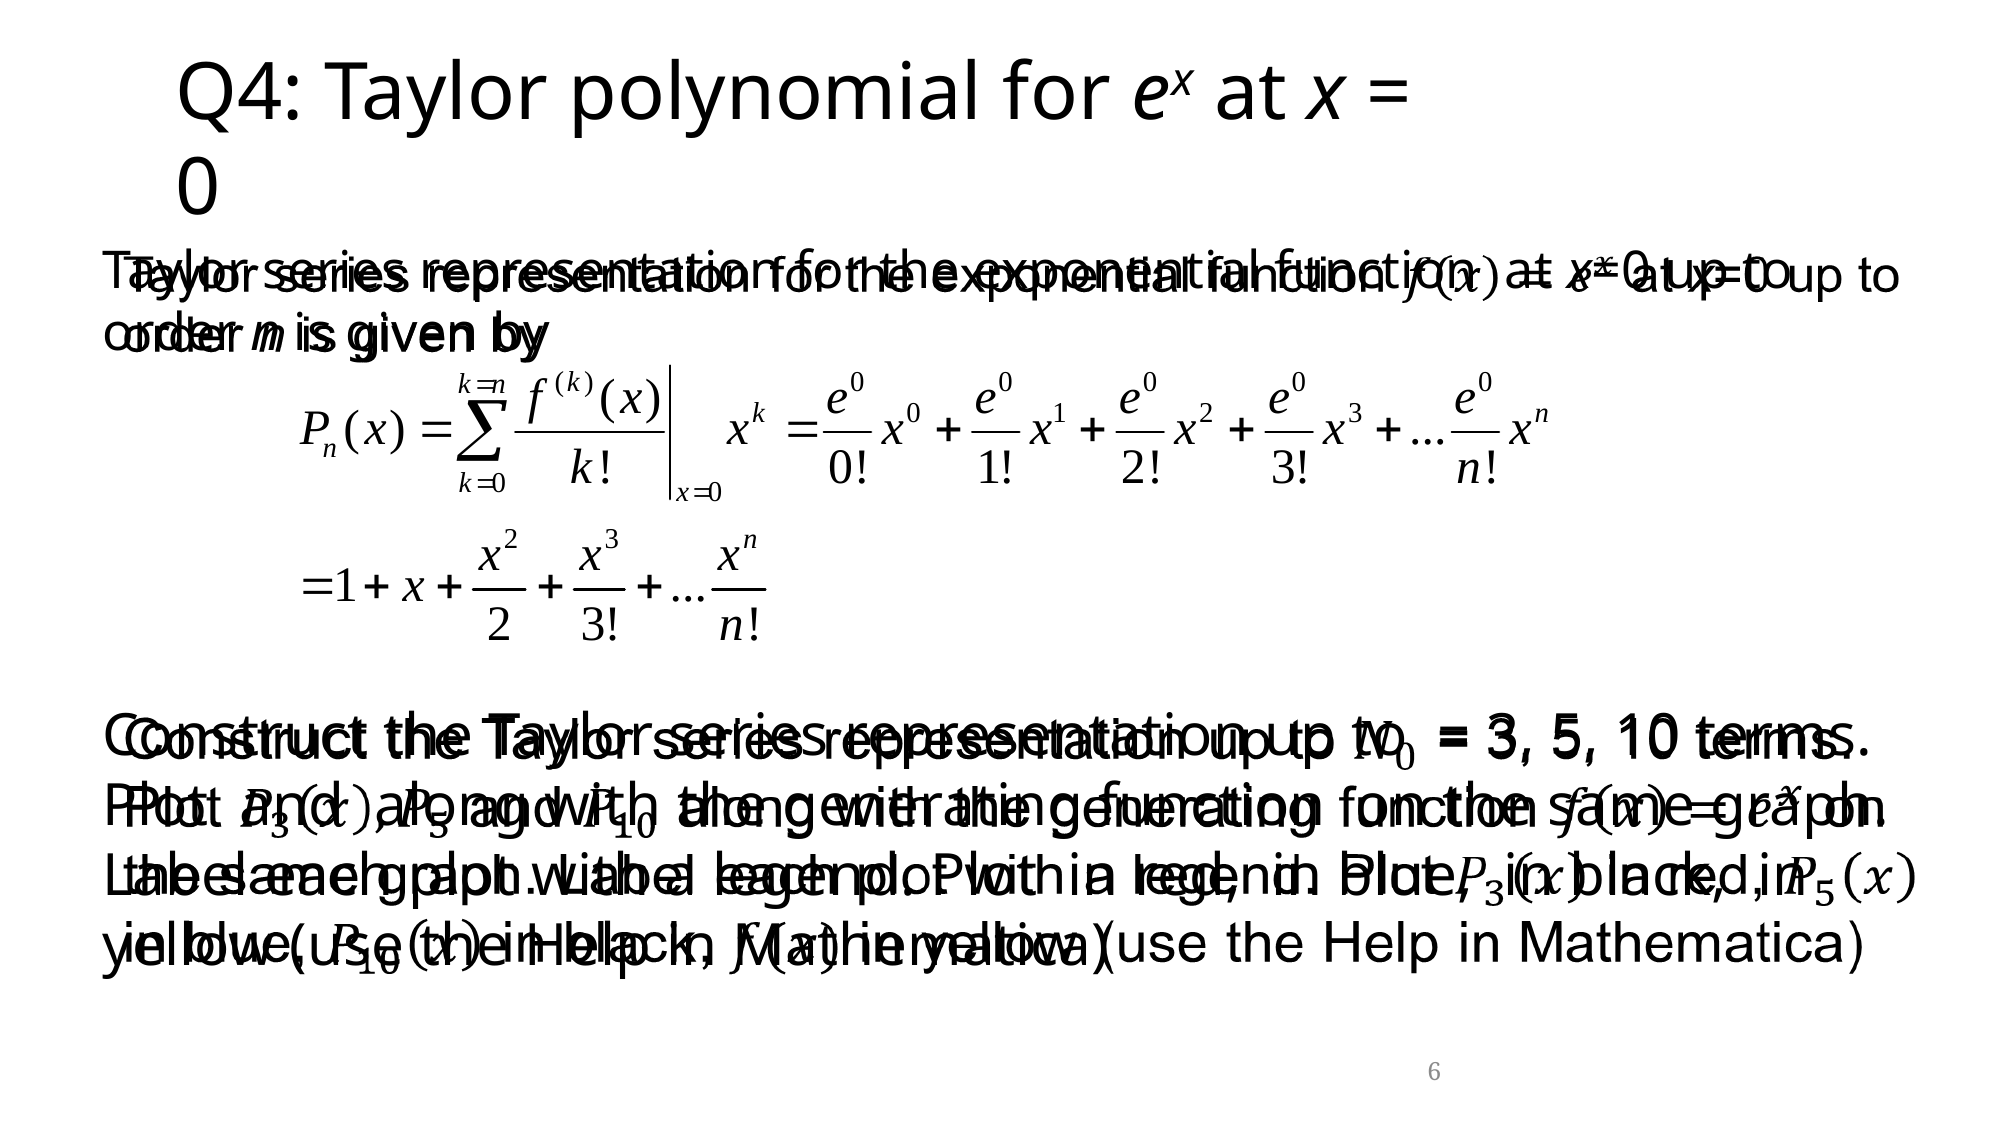

# Q4: Taylor polynomial for ex at x = 0
Taylor series representation for the exponential function at x=0 up to order n is given by
Construct the Taylor series representation up to = 3, 5, 10 terms. Plot and along with the generating function on the same graph. Label each plot with a legend. Plot in red, in blue, in black, in yellow (use the Help in Mathematica)